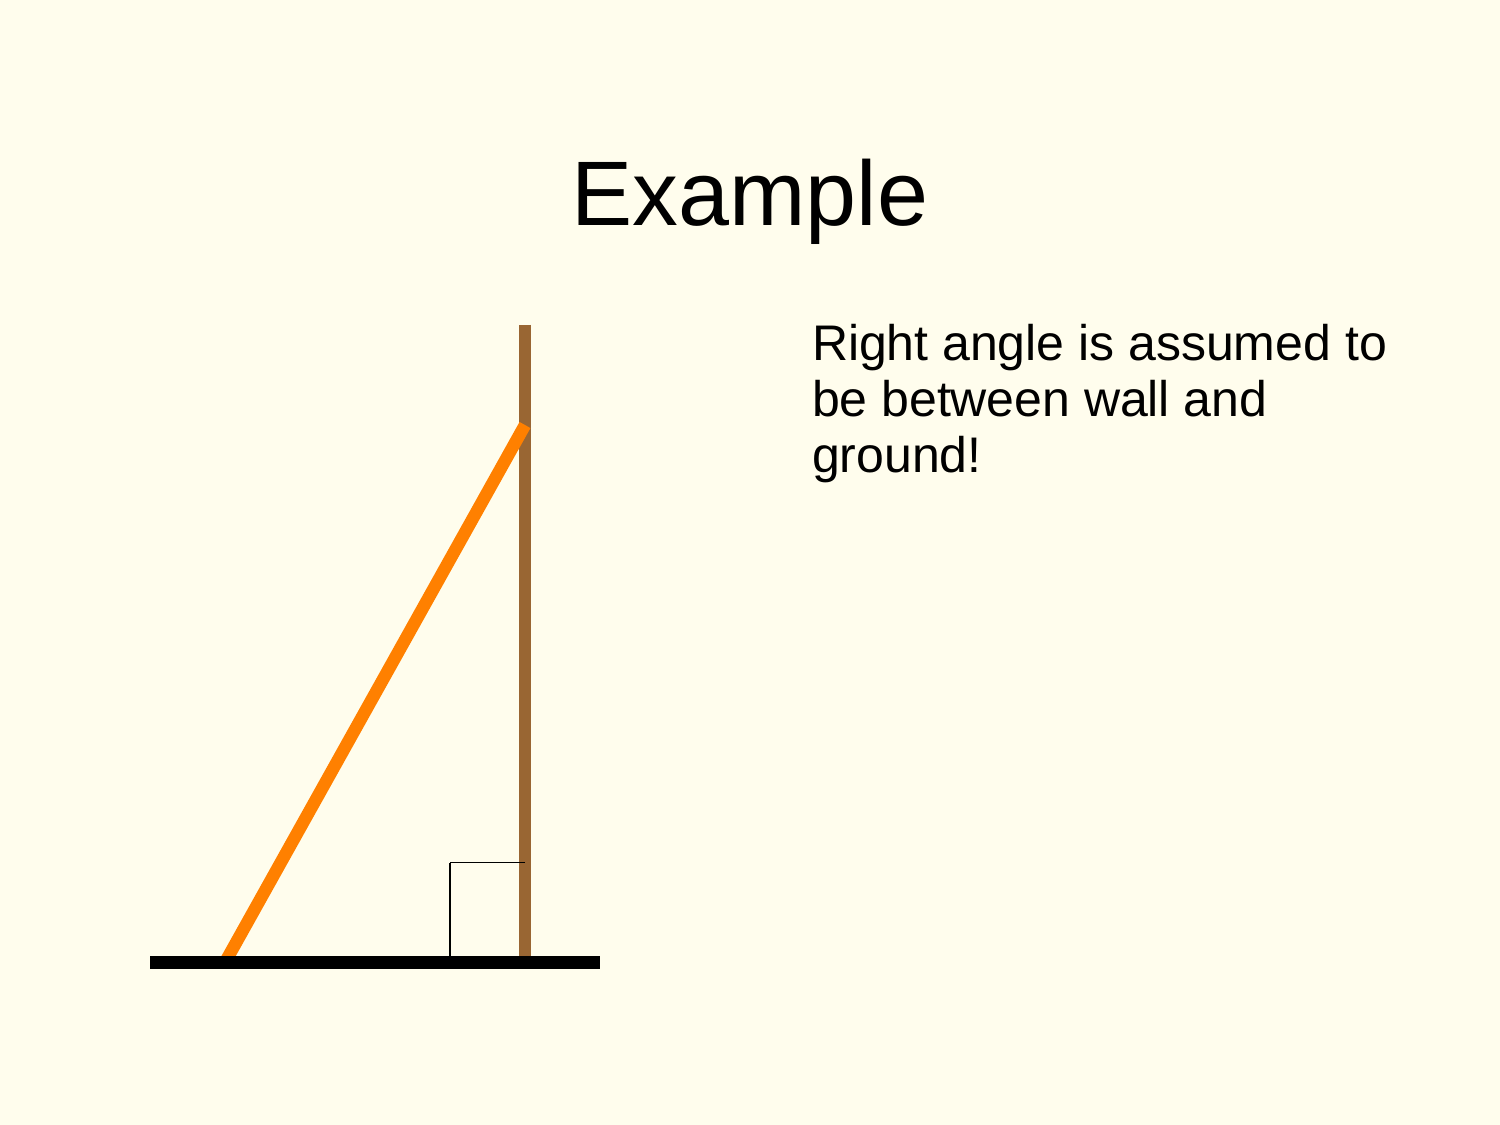

# Example
Right angle is assumed to be between wall and ground!